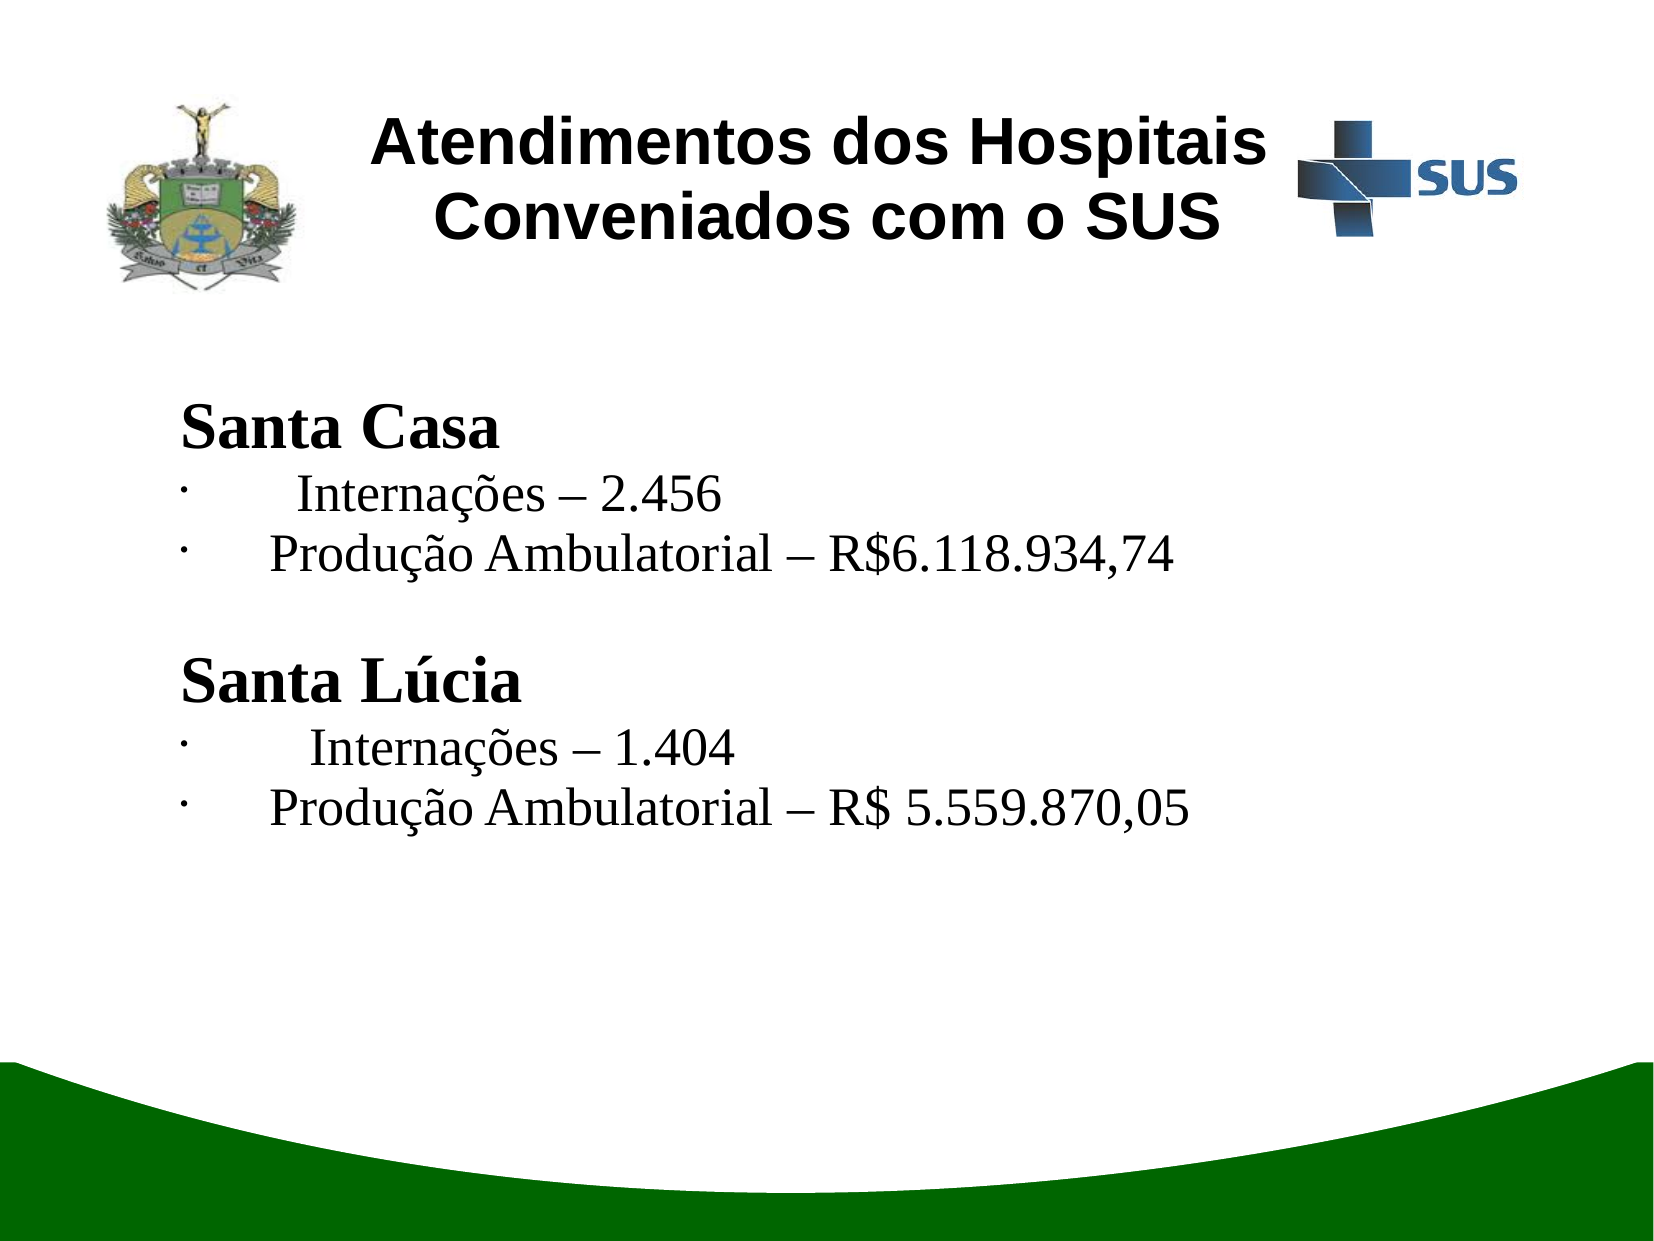

Atendimentos dos Hospitais
Conveniados com o SUS
Santa Casa
 Internações – 2.456
 Produção Ambulatorial – R$6.118.934,74
Santa Lúcia
 Internações – 1.404
 Produção Ambulatorial – R$ 5.559.870,05